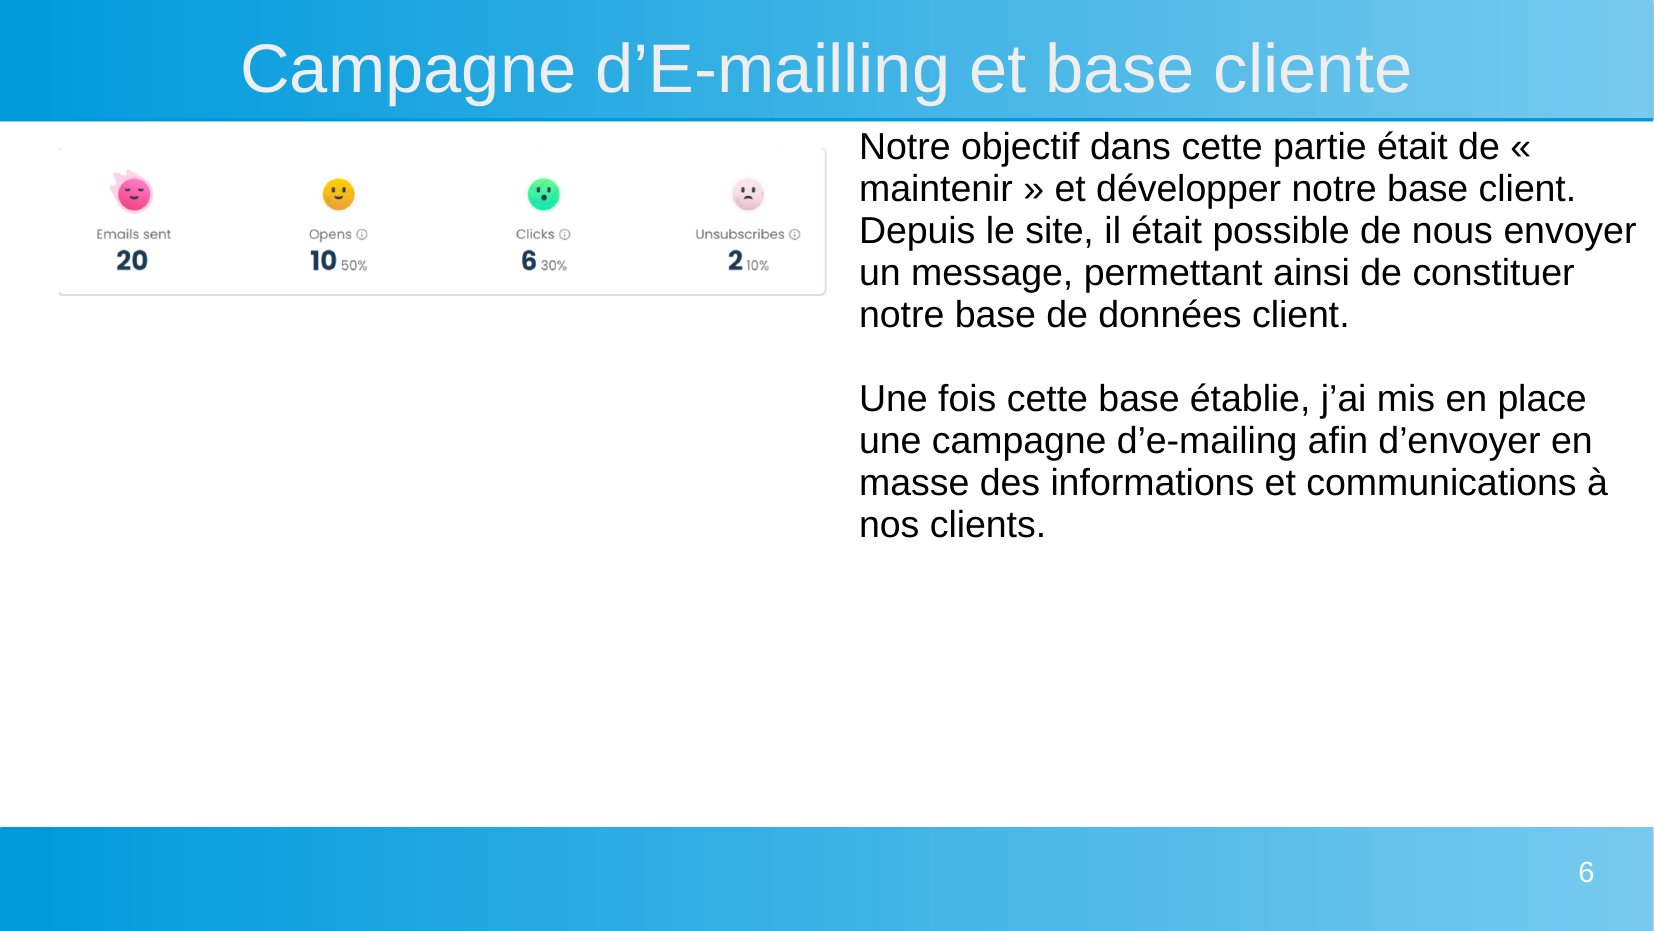

# Campagne d’E-mailling et base cliente
Notre objectif dans cette partie était de « maintenir » et développer notre base client. Depuis le site, il était possible de nous envoyer un message, permettant ainsi de constituer notre base de données client.
Une fois cette base établie, j’ai mis en place une campagne d’e-mailing afin d’envoyer en masse des informations et communications à nos clients.
6